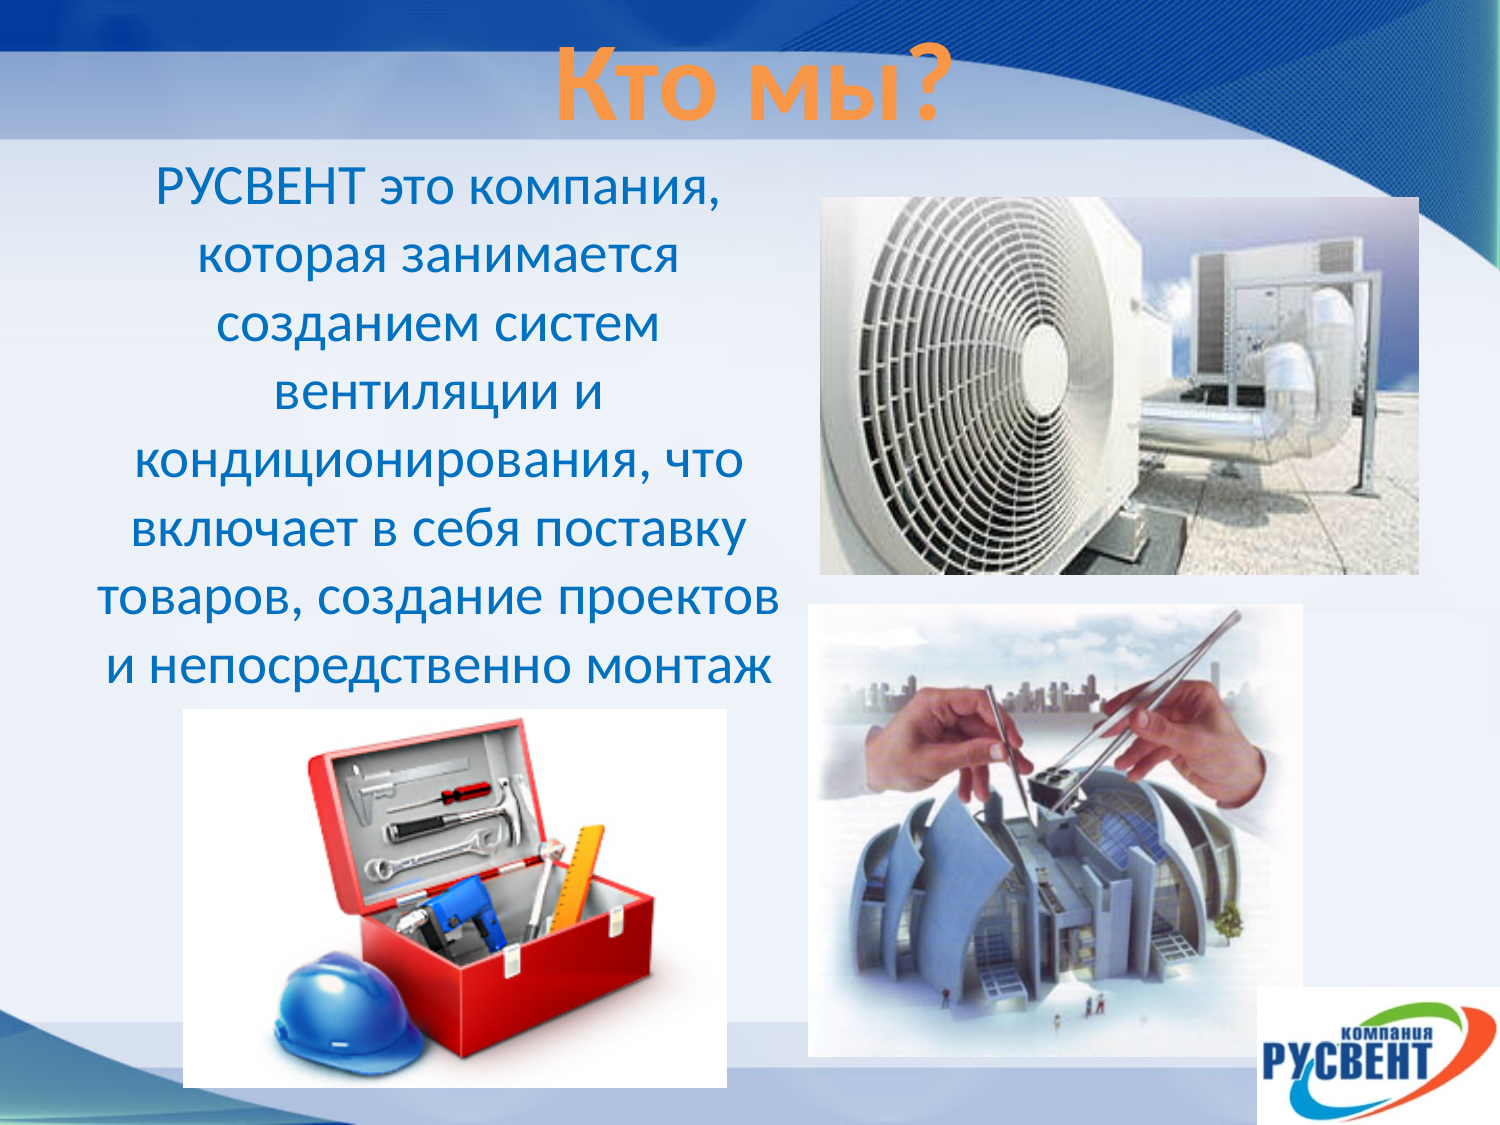

# Кто мы?
РУСВЕНТ это компания, которая занимается созданием систем вентиляции и кондиционирования, что включает в себя поставку товаров, создание проектов и непосредственно монтаж